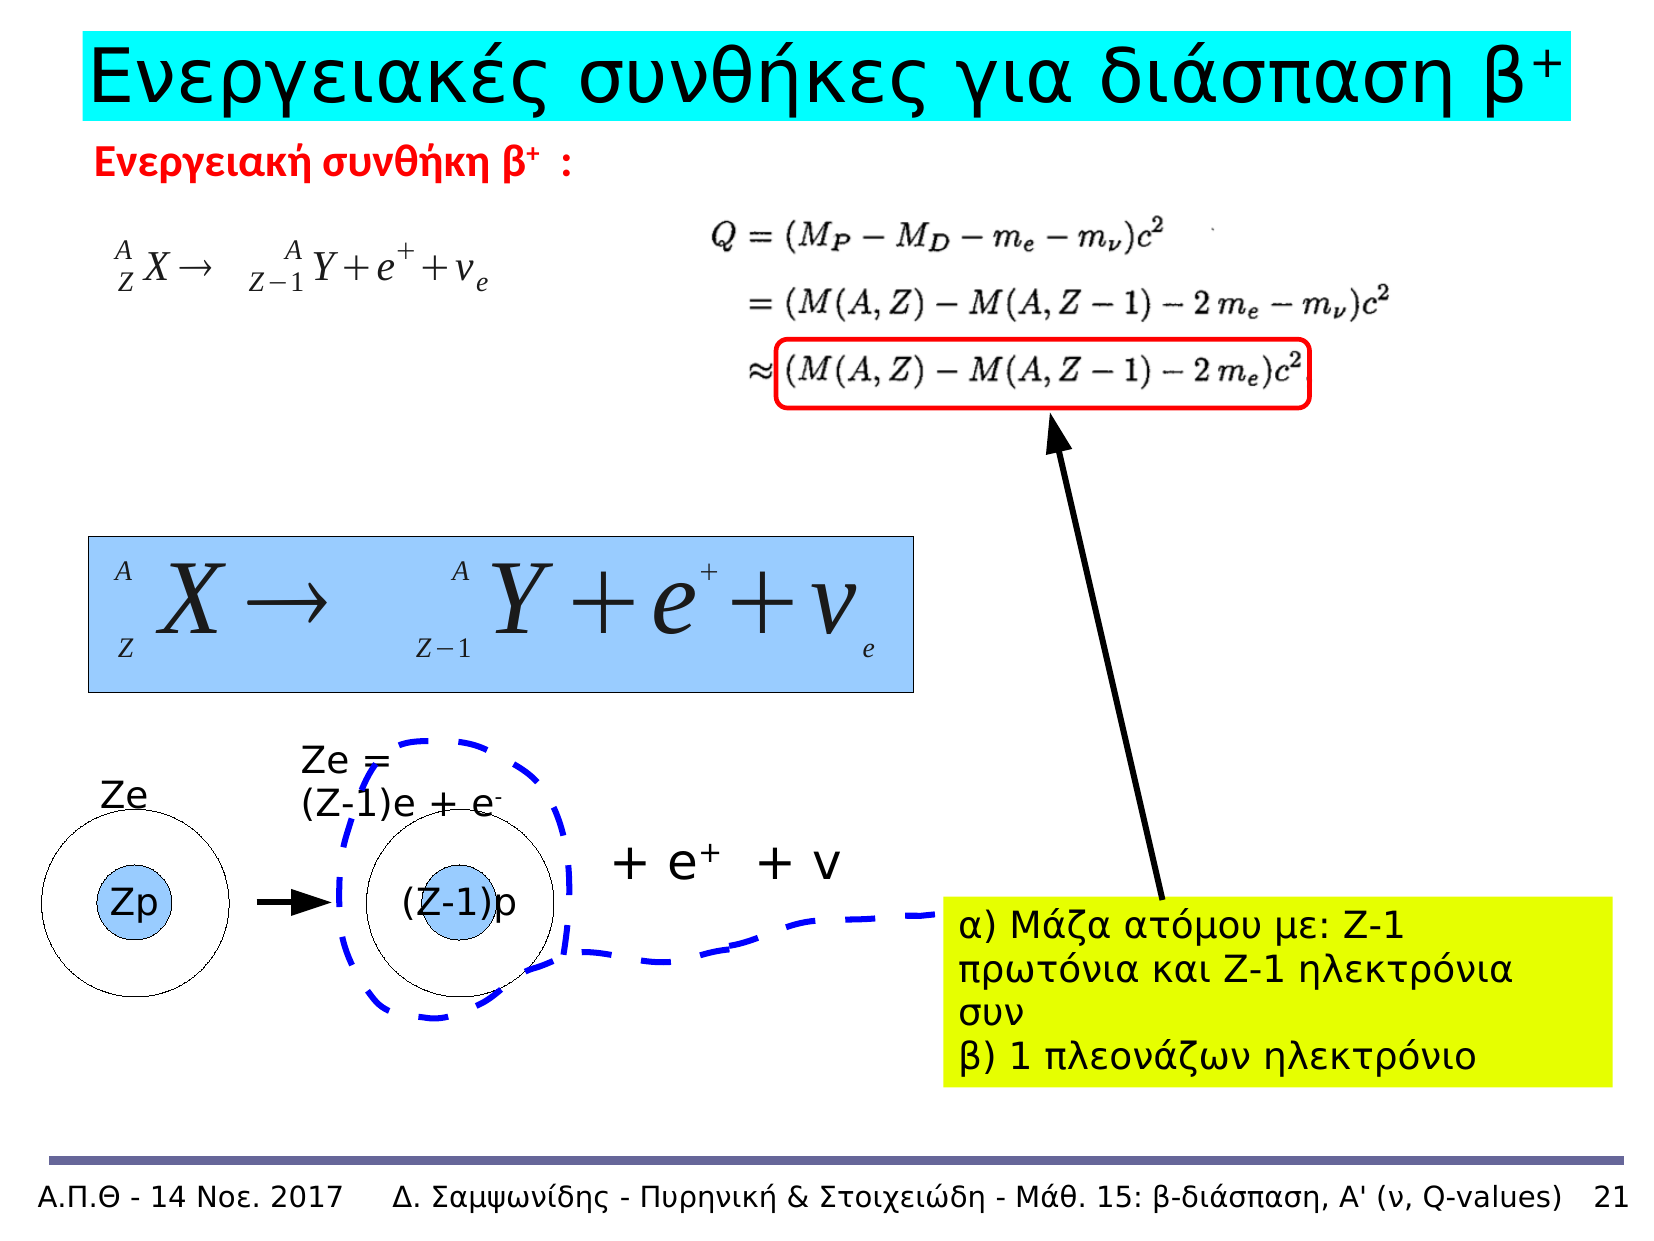

# Ενεργειακές συνθήκες για διάσπαση β+
Ενεργειακή συνθήκη β+ :
Ze =
(Ζ-1)e + e-
Ze
 + e+ + v
Zp
(Z-1)p
α) Μάζα ατόμου με: Ζ-1 πρωτόνια και Ζ-1 ηλεκτρόνια
συν
β) 1 πλεονάζων ηλεκτρόνιο
Α.Π.Θ - 14 Νοε. 2017
Δ. Σαμψωνίδης - Πυρηνική & Στοιχειώδη - Μάθ. 15: β-διάσπαση, A' (ν, Q-values)
21